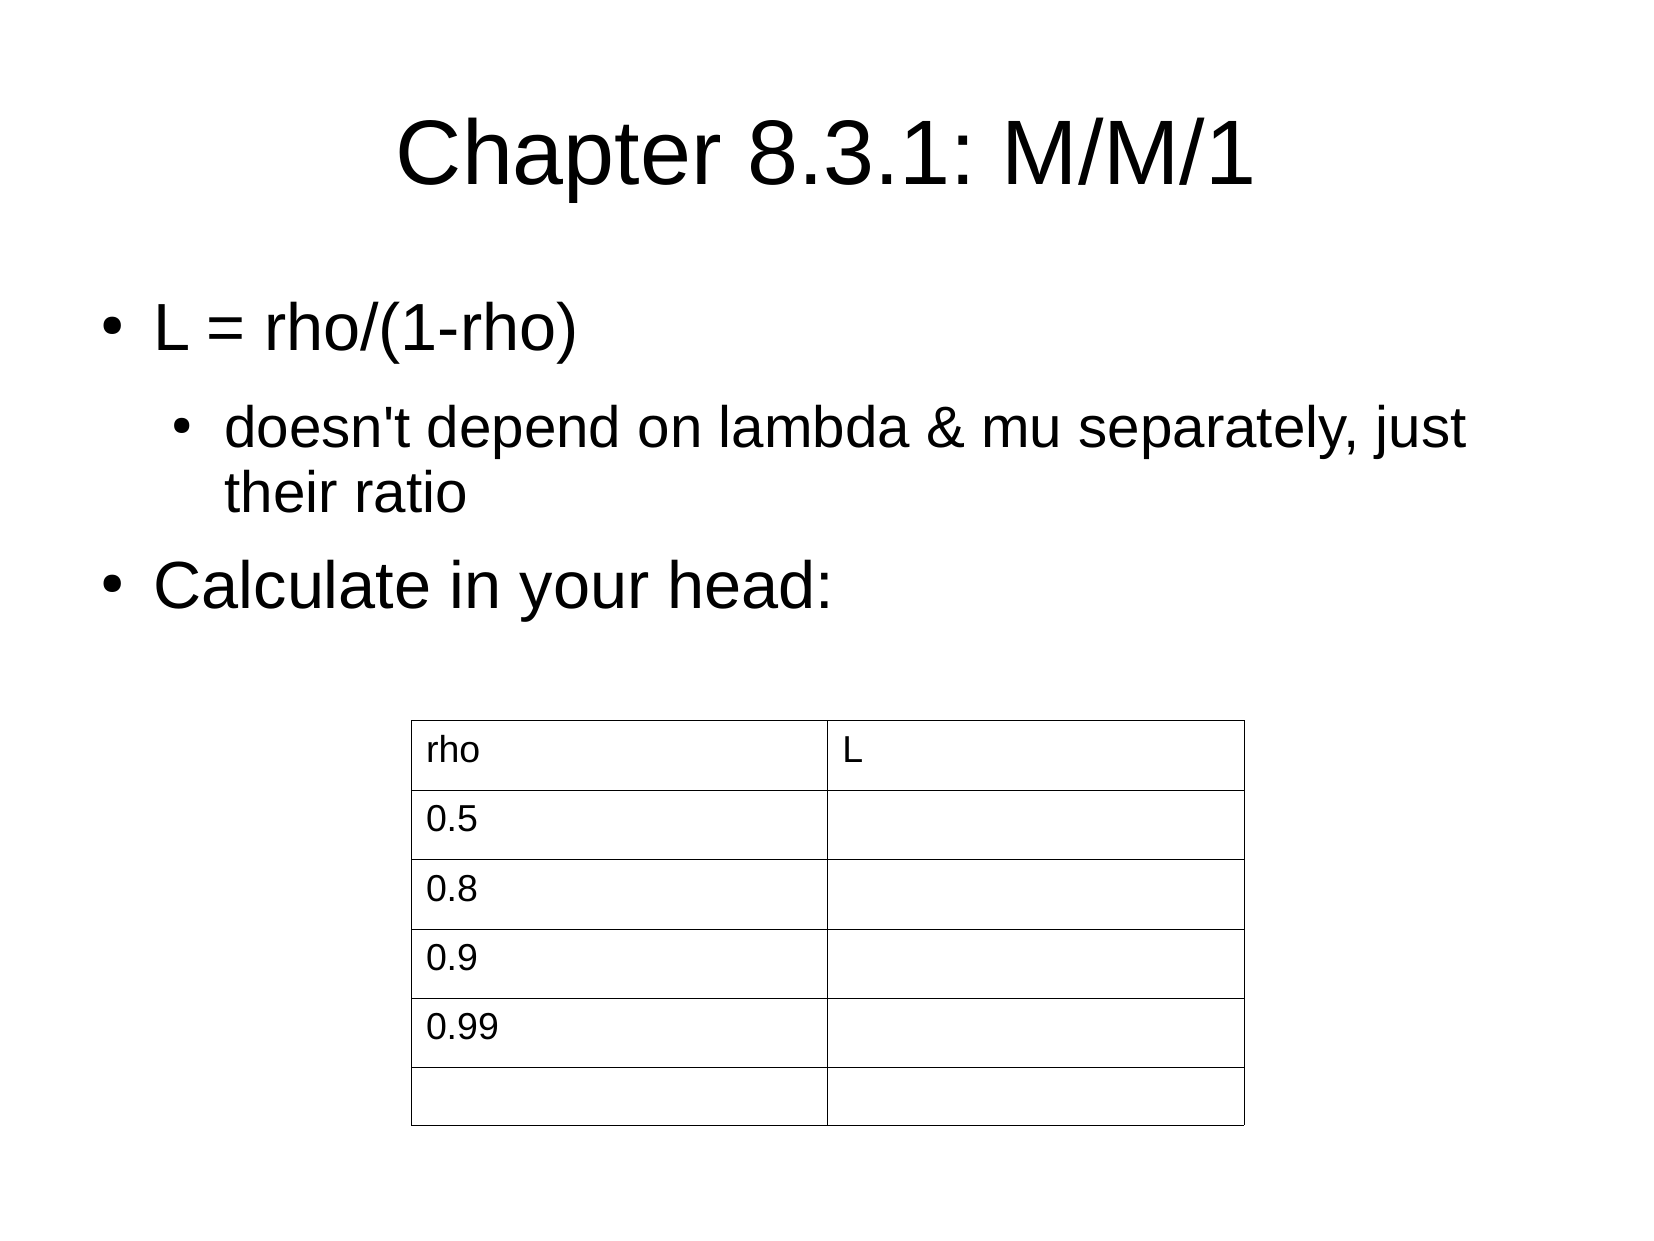

# Chapter 8.3.1: M/M/1
L = rho/(1-rho)
doesn't depend on lambda & mu separately, just their ratio
Calculate in your head:
| rho | L |
| --- | --- |
| 0.5 | |
| 0.8 | |
| 0.9 | |
| 0.99 | |
| | |